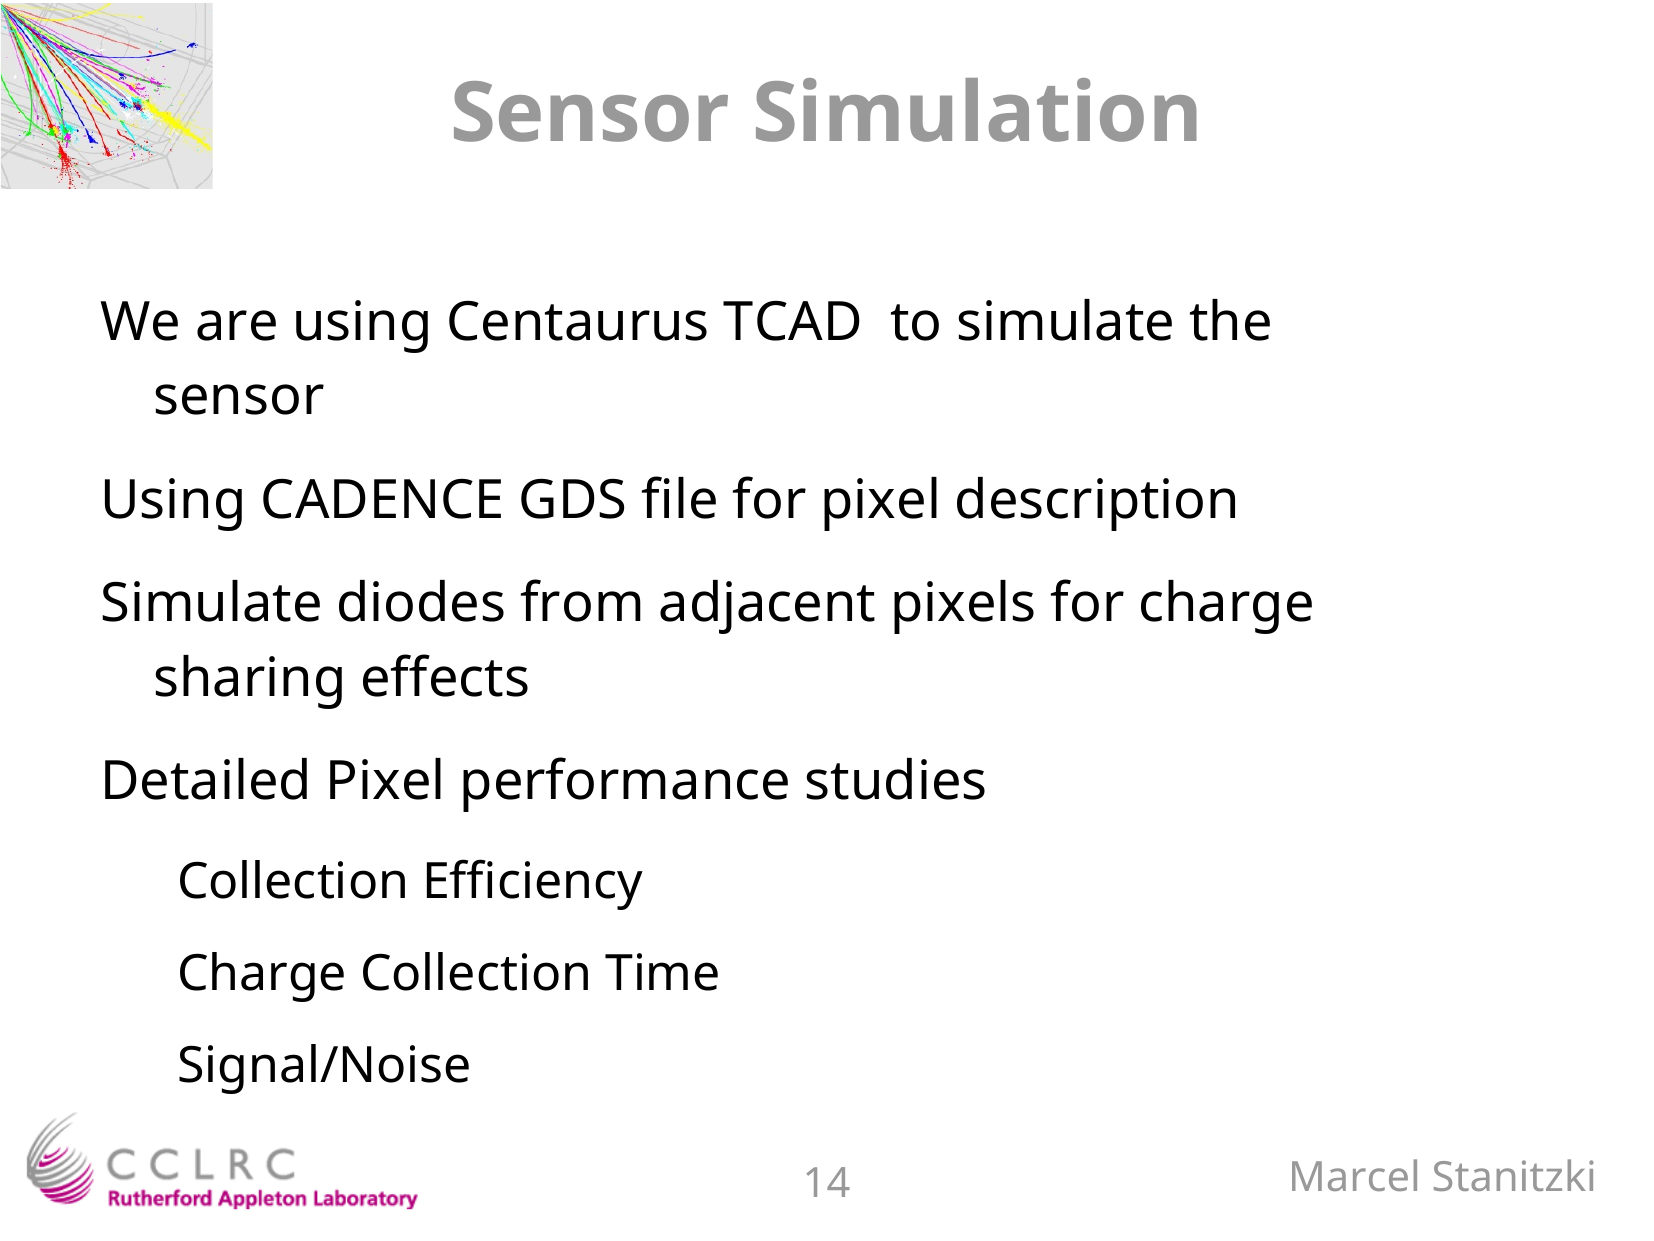

# Sensor Simulation
We are using Centaurus TCAD to simulate the sensor
Using CADENCE GDS file for pixel description
Simulate diodes from adjacent pixels for charge sharing effects
Detailed Pixel performance studies
Collection Efficiency
Charge Collection Time
Signal/Noise